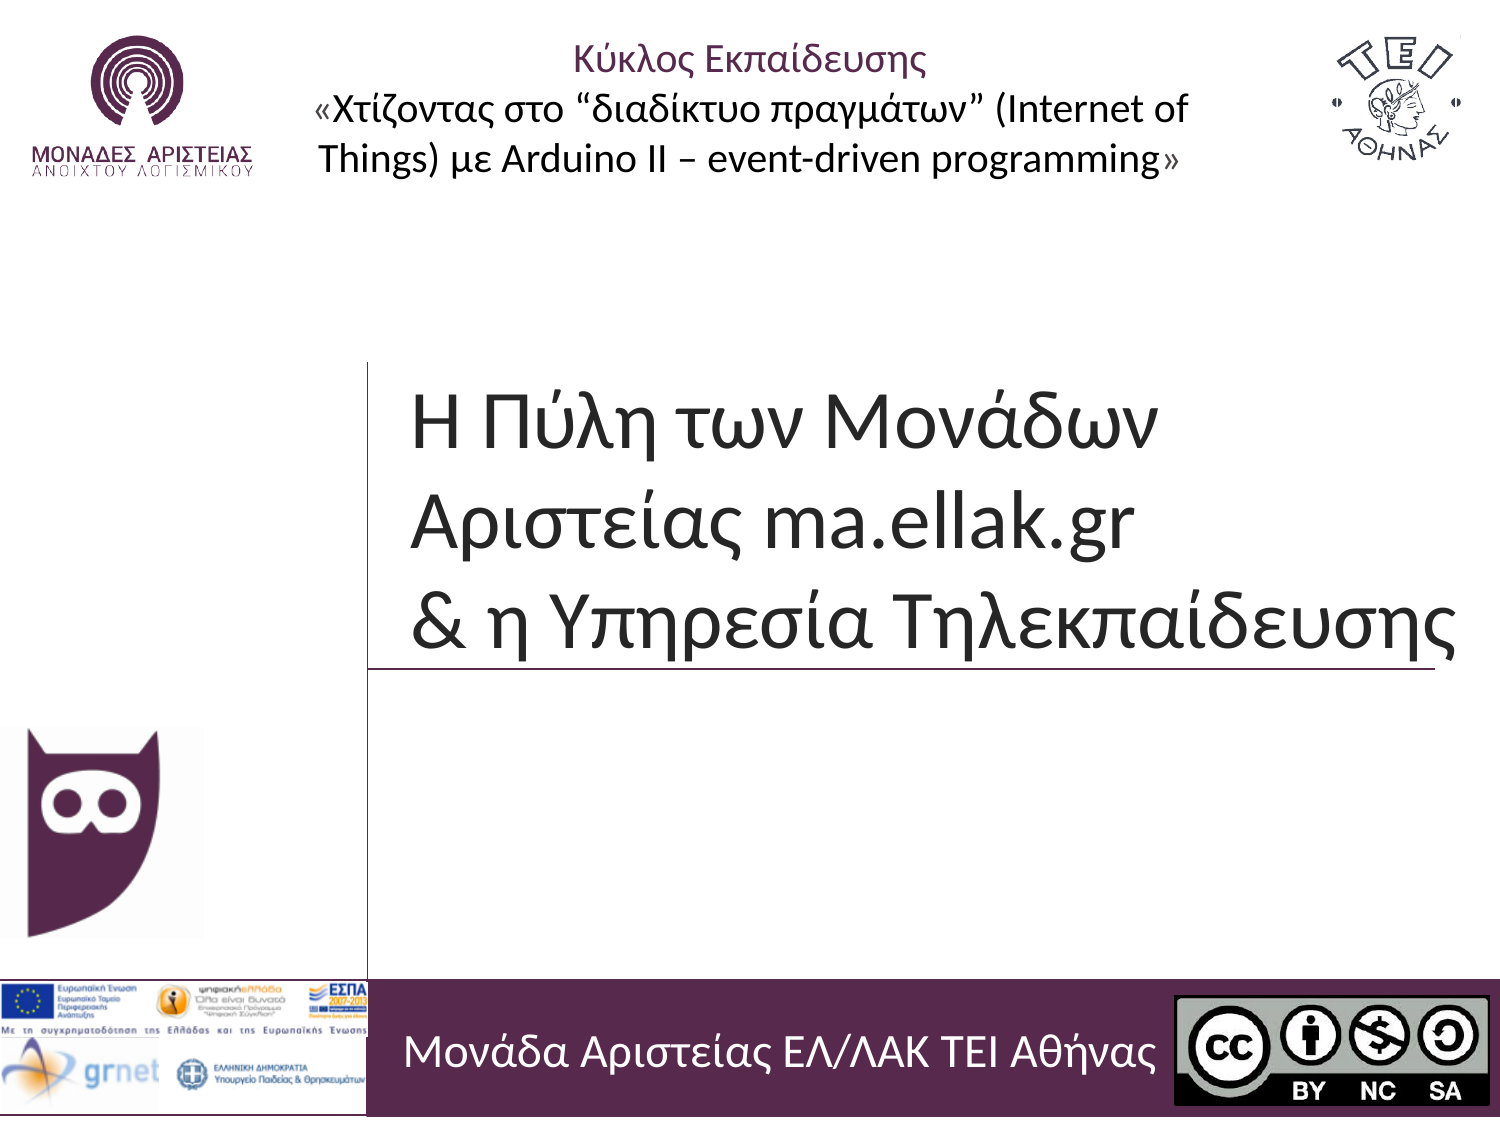

Κύκλος Εκπαίδευσης
«Χτίζοντας στο “διαδίκτυο πραγμάτων” (Internet οf Things) με Arduino II – event-driven programming»
# Η Πύλη των Μονάδων Αριστείας ma.ellak.gr & η Υπηρεσία Τηλεκπαίδευσης
Μονάδα Αριστείας ΕΛ/ΛΑΚ ΤΕΙ Αθήνας